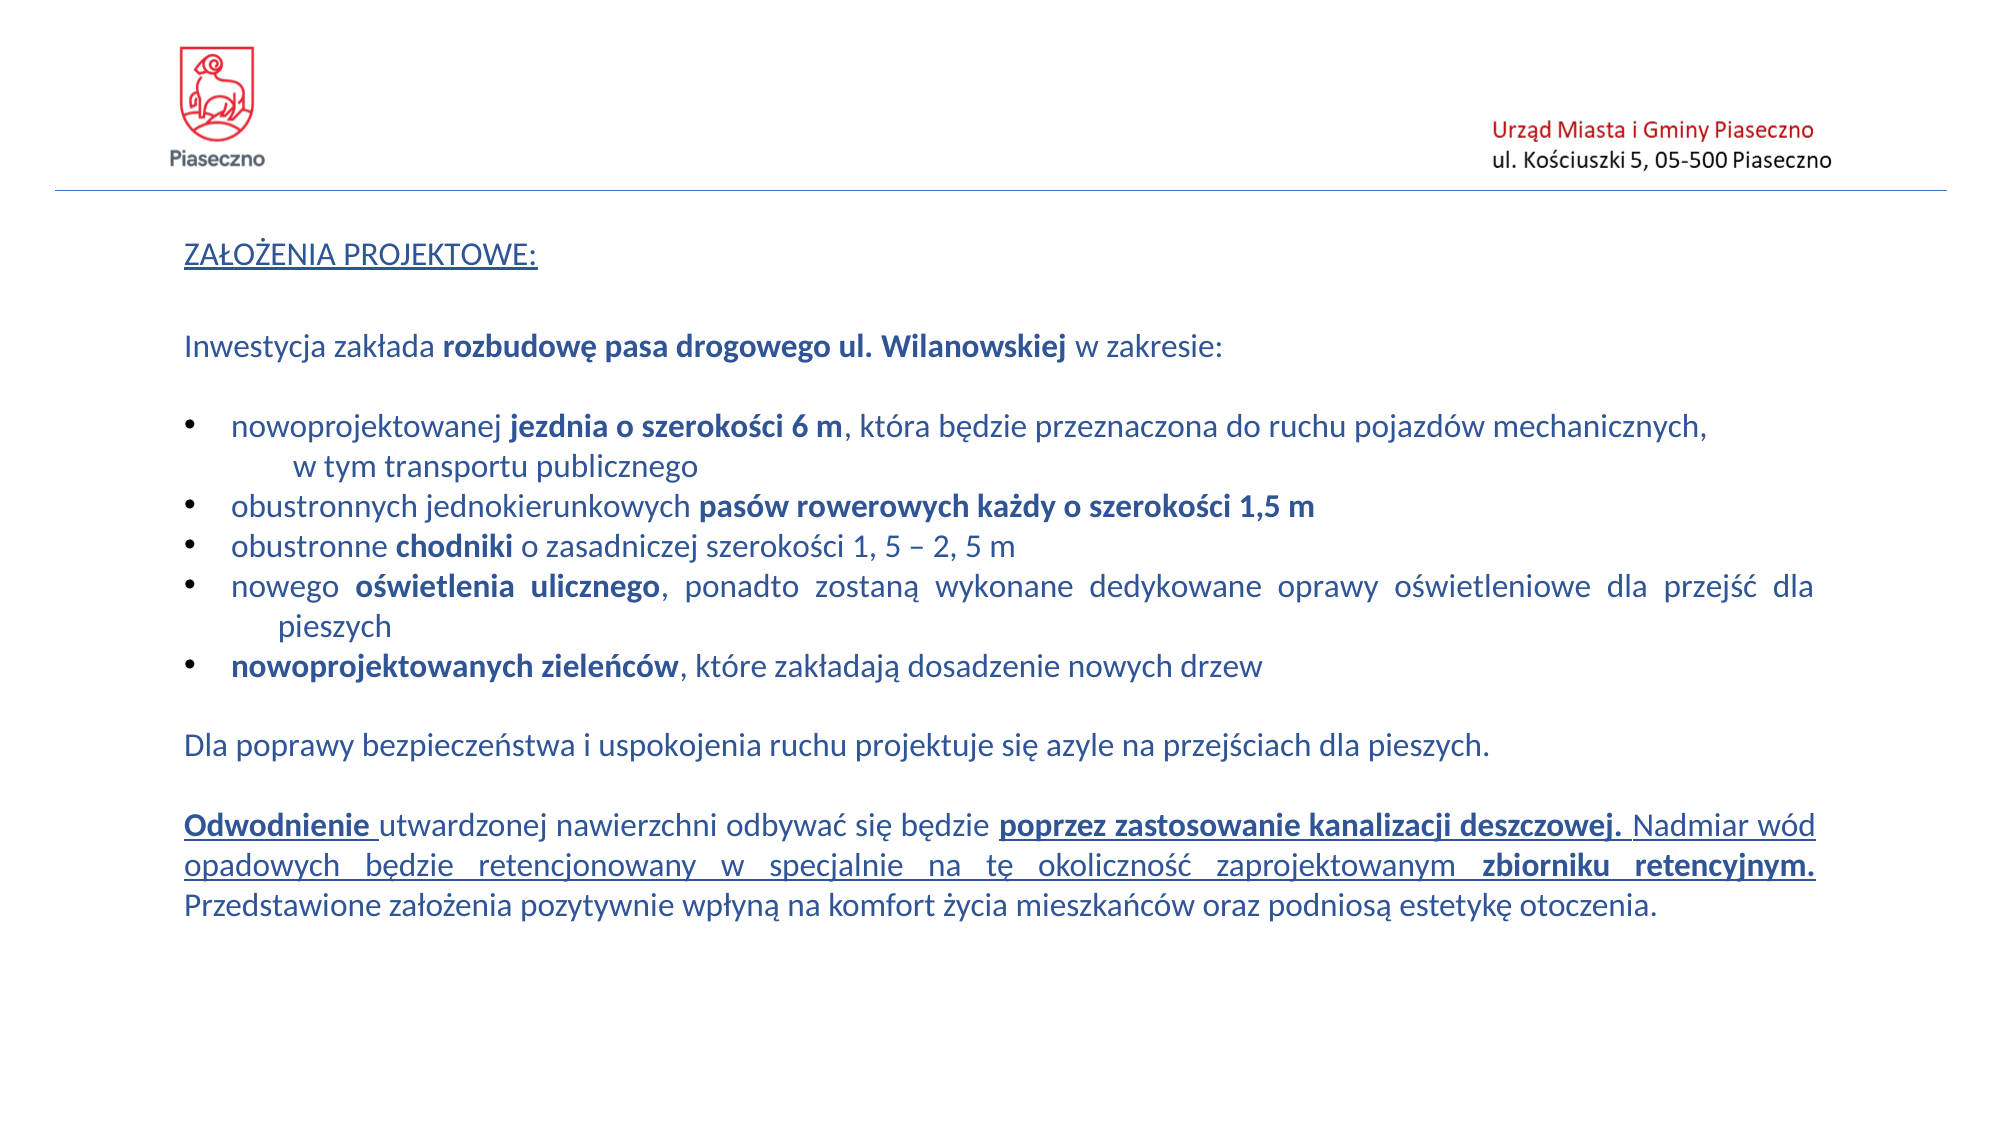

ZAŁOŻENIA PROJEKTOWE:
Inwestycja zakłada rozbudowę pasa drogowego ul. Wilanowskiej w zakresie:
nowoprojektowanej jezdnia o szerokości 6 m, która będzie przeznaczona do ruchu pojazdów mechanicznych, w tym transportu publicznego
obustronnych jednokierunkowych pasów rowerowych każdy o szerokości 1,5 m
obustronne chodniki o zasadniczej szerokości 1, 5 – 2, 5 m
nowego oświetlenia ulicznego, ponadto zostaną wykonane dedykowane oprawy oświetleniowe dla przejść dla pieszych
nowoprojektowanych zieleńców, które zakładają dosadzenie nowych drzew
Dla poprawy bezpieczeństwa i uspokojenia ruchu projektuje się azyle na przejściach dla pieszych.
Odwodnienie utwardzonej nawierzchni odbywać się będzie poprzez zastosowanie kanalizacji deszczowej. Nadmiar wód opadowych będzie retencjonowany w specjalnie na tę okoliczność zaprojektowanym zbiorniku retencyjnym. Przedstawione założenia pozytywnie wpłyną na komfort życia mieszkańców oraz podniosą estetykę otoczenia.